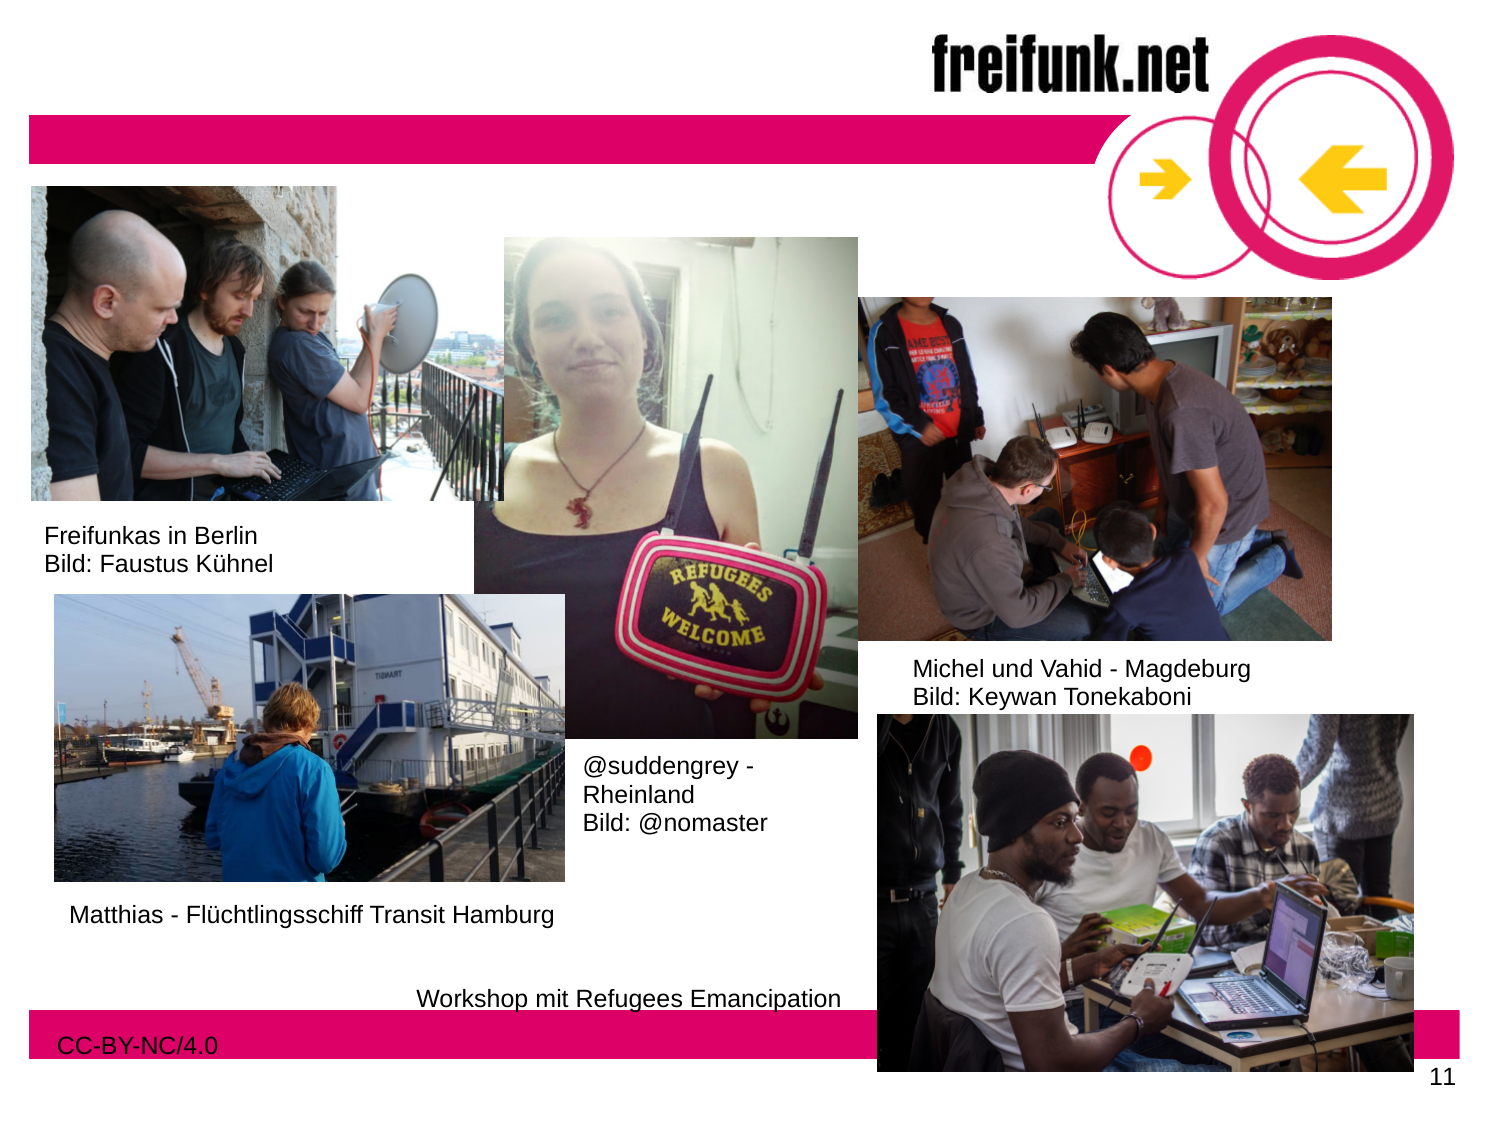

Freifunkas in Berlin
Bild: Faustus Kühnel
Michel und Vahid - Magdeburg
Bild: Keywan Tonekaboni
@suddengrey - Rheinland
Bild: @nomaster
Matthias - Flüchtlingsschiff Transit Hamburg
Workshop mit Refugees Emancipation
CC-BY-NC/4.0
11